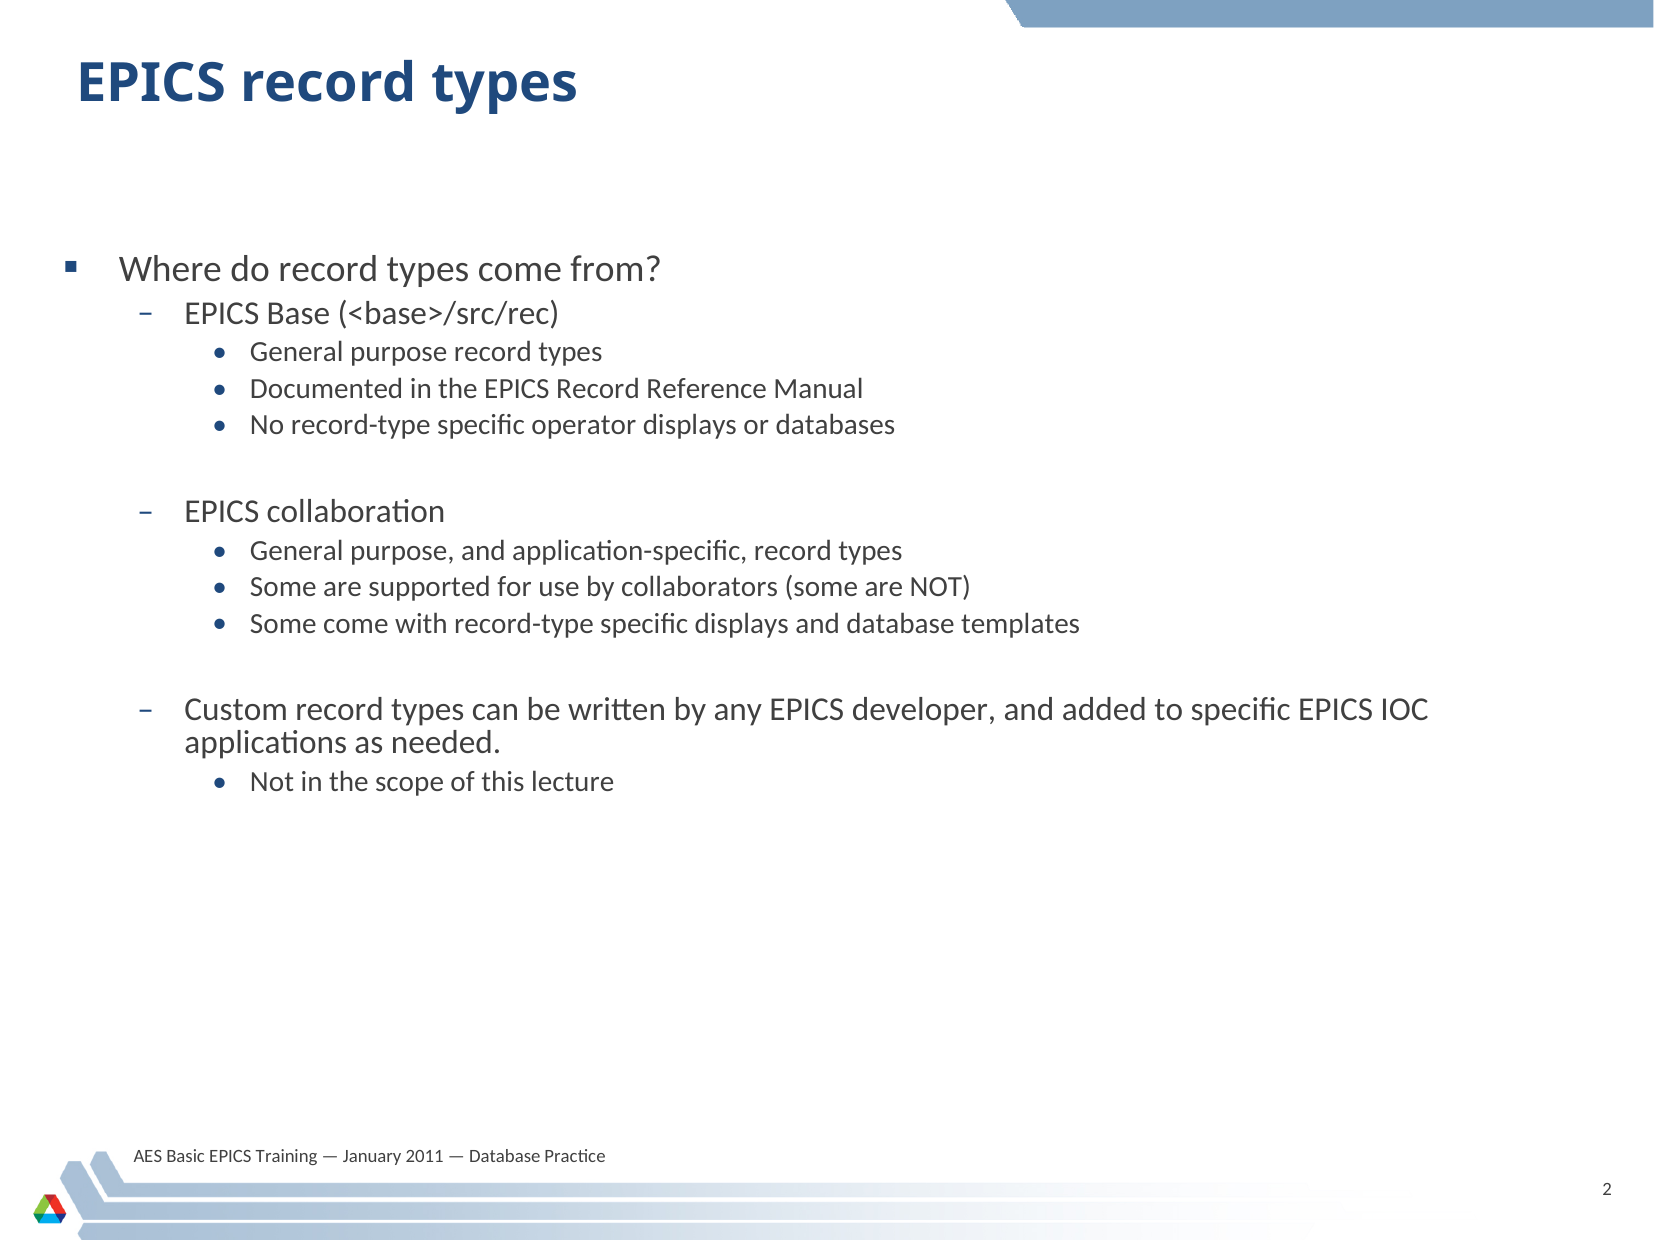

# EPICS record types
Where do record types come from?
EPICS Base (<base>/src/rec)
General purpose record types
Documented in the EPICS Record Reference Manual
No record-type specific operator displays or databases
EPICS collaboration
General purpose, and application-specific, record types
Some are supported for use by collaborators (some are NOT)
Some come with record-type specific displays and database templates
Custom record types can be written by any EPICS developer, and added to specific EPICS IOC applications as needed.
Not in the scope of this lecture
AES Basic EPICS Training — January 2011 — Database Practice
2